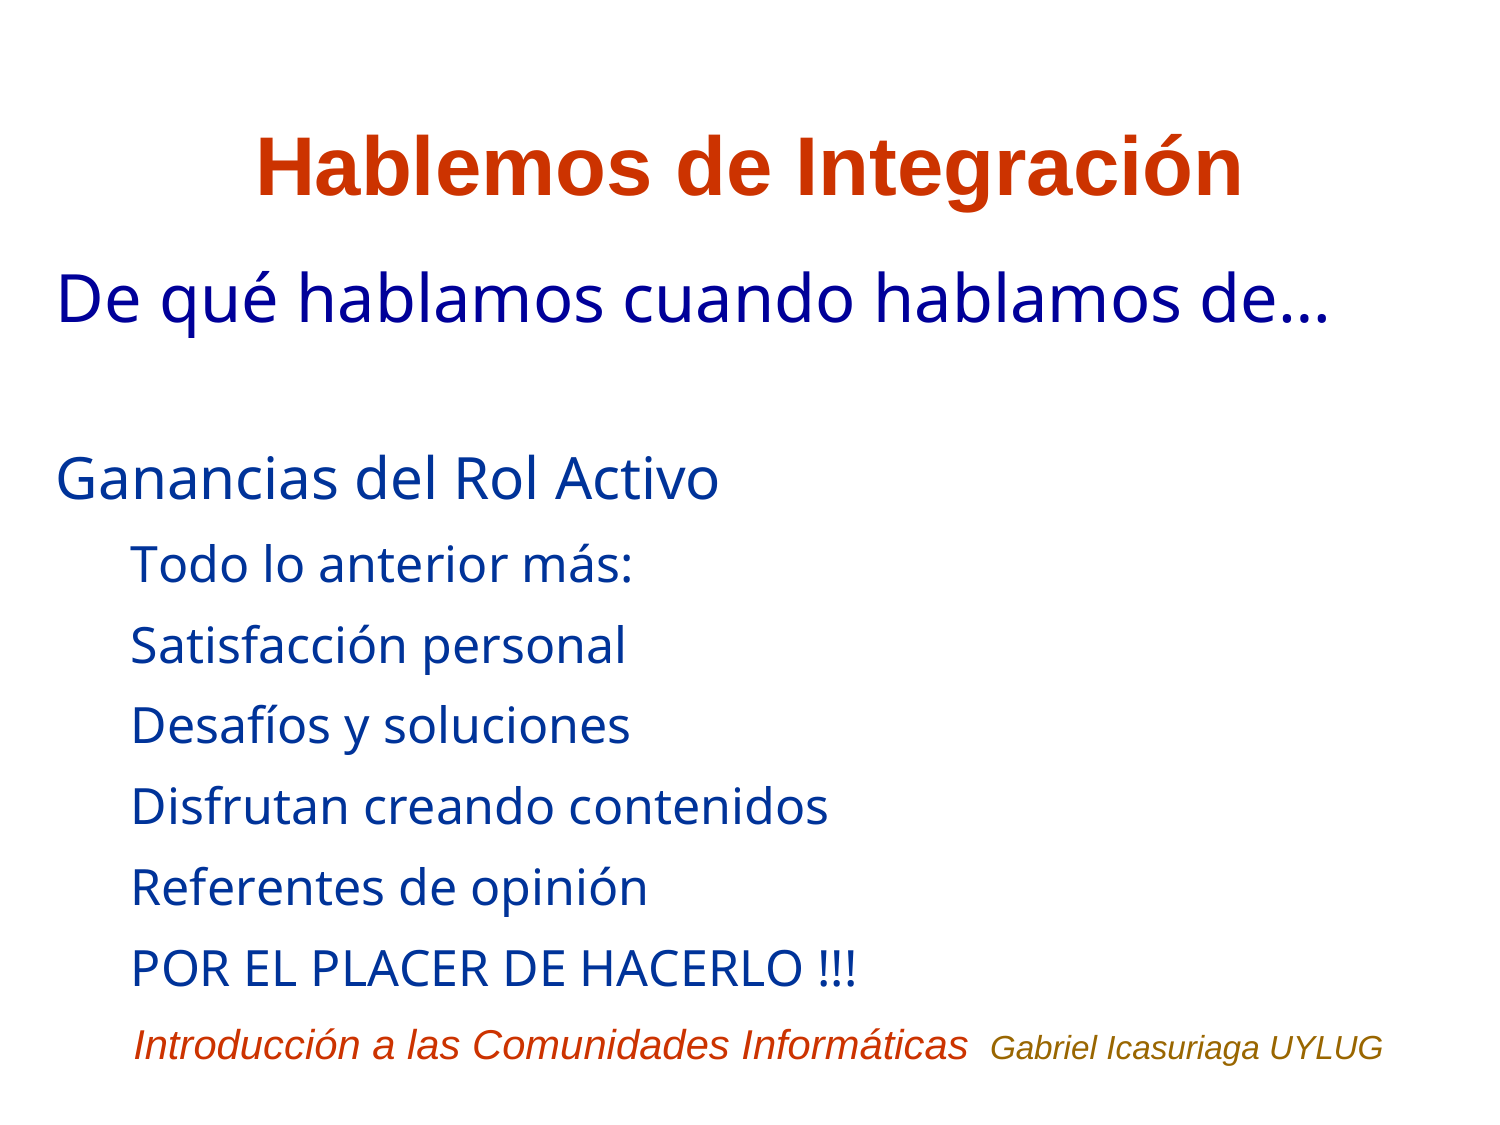

# Hablemos de Integración
De qué hablamos cuando hablamos de…
Ganancias del Rol Activo
Todo lo anterior más:
Satisfacción personal
Desafíos y soluciones
Disfrutan creando contenidos
Referentes de opinión
POR EL PLACER DE HACERLO !!!
Introducción a las Comunidades Informáticas Gabriel Icasuriaga UYLUG